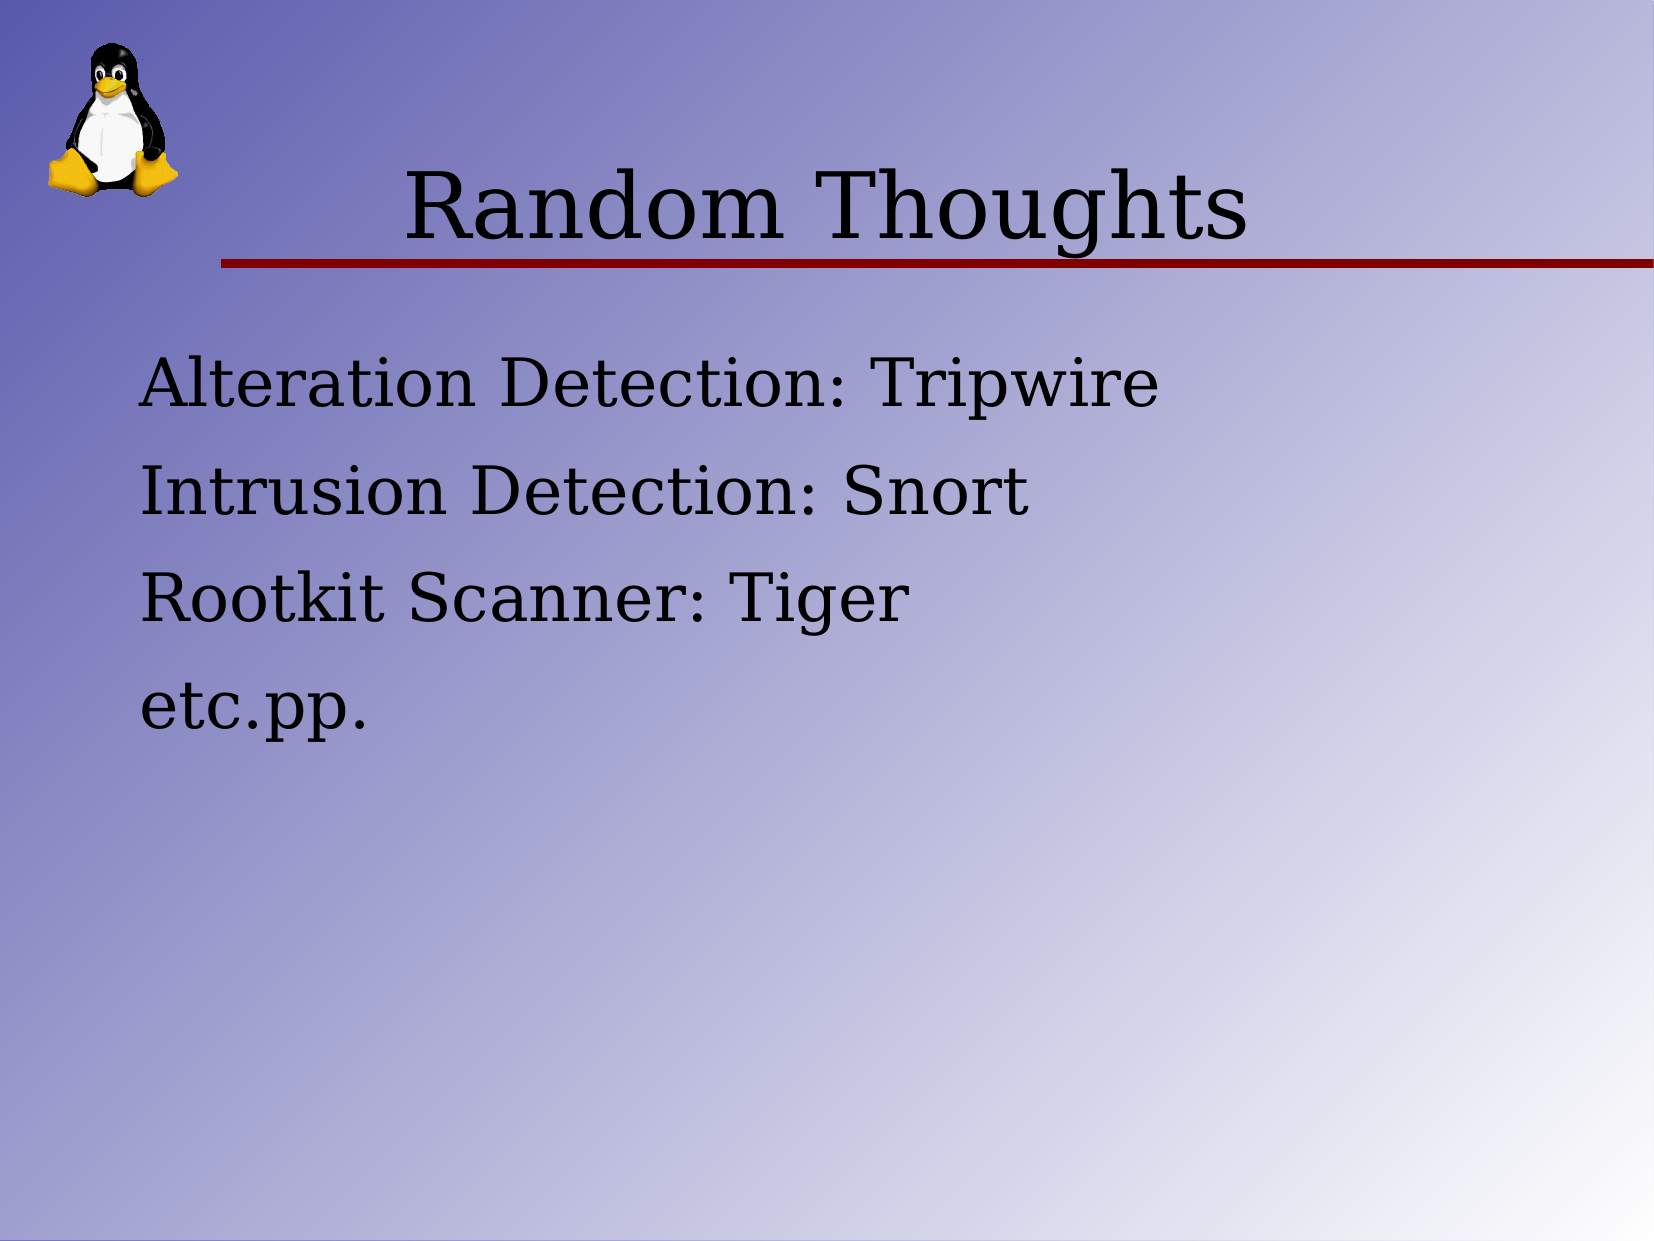

# Random Thoughts
Alteration Detection: Tripwire
Intrusion Detection: Snort
Rootkit Scanner: Tiger
etc.pp.